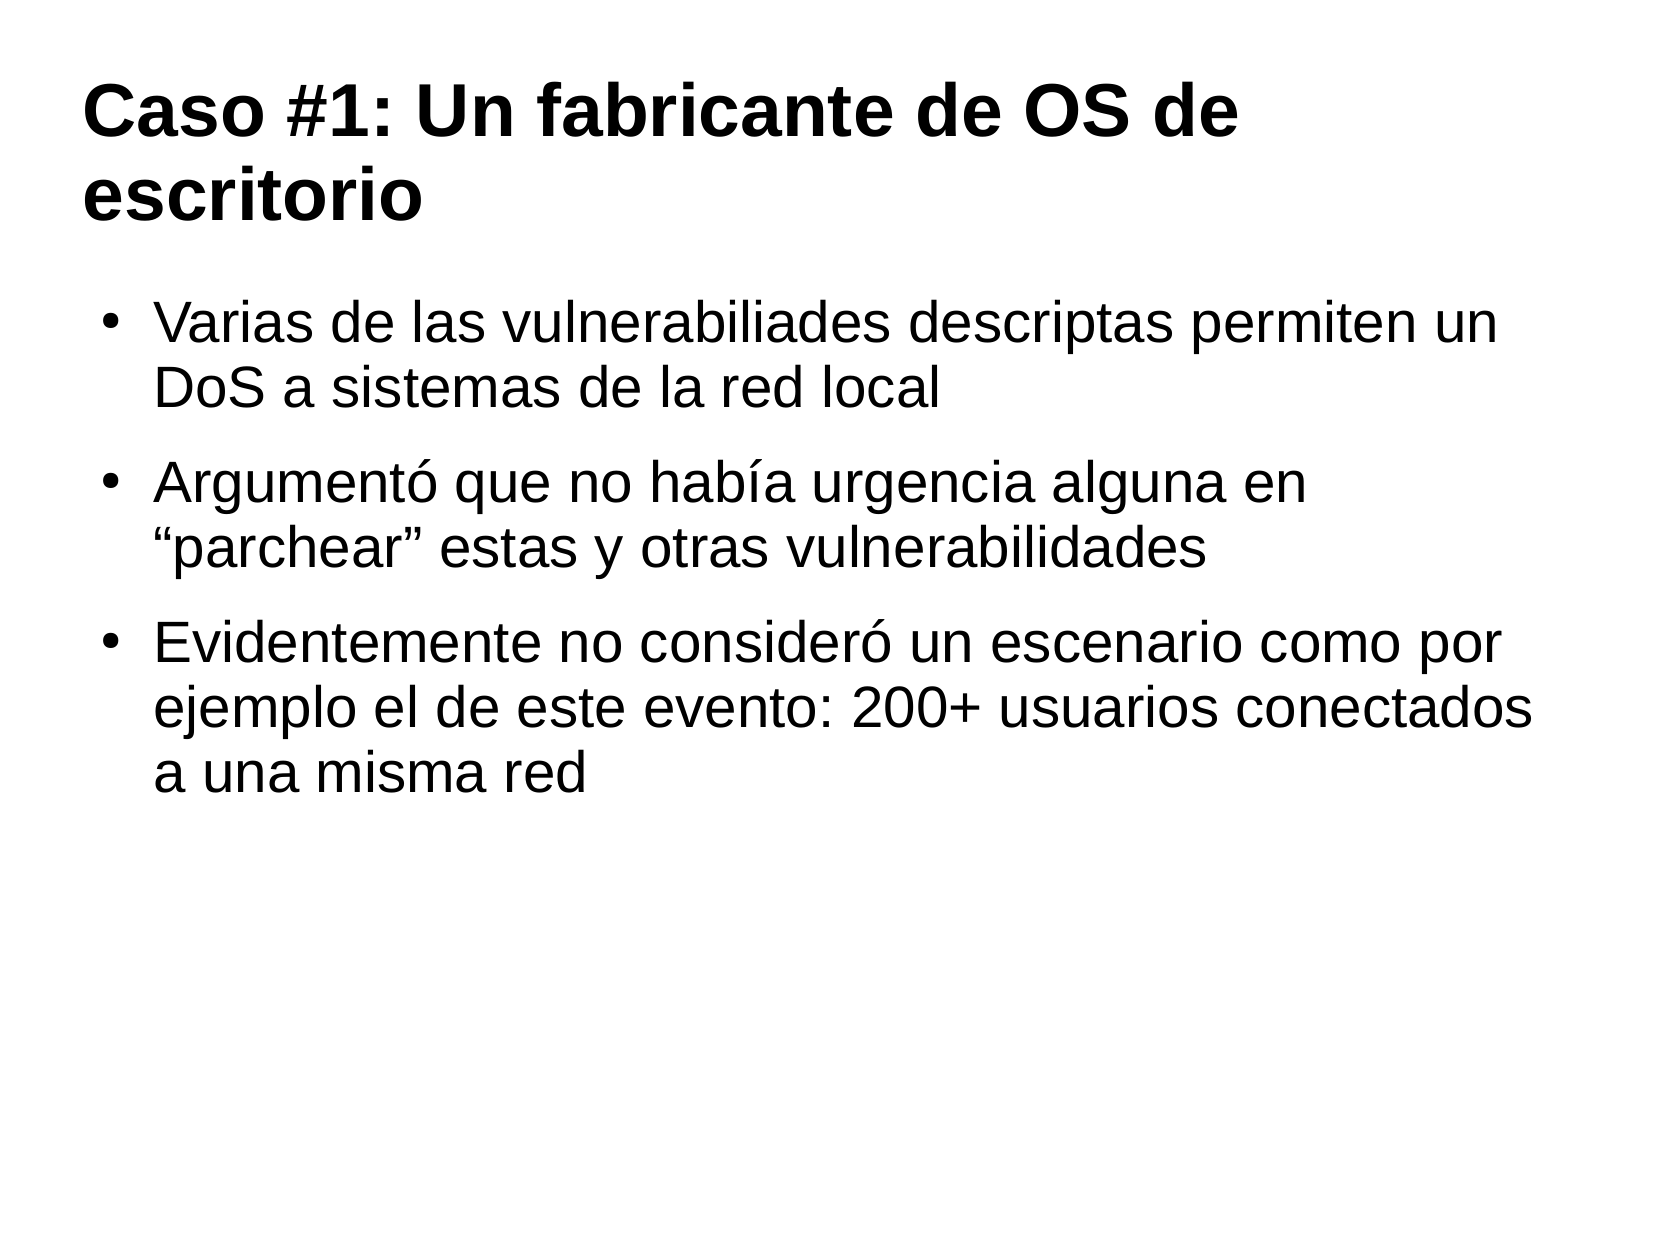

# Caso #1: Un fabricante de OS de escritorio
Varias de las vulnerabiliades descriptas permiten un DoS a sistemas de la red local
Argumentó que no había urgencia alguna en “parchear” estas y otras vulnerabilidades
Evidentemente no consideró un escenario como por ejemplo el de este evento: 200+ usuarios conectados a una misma red